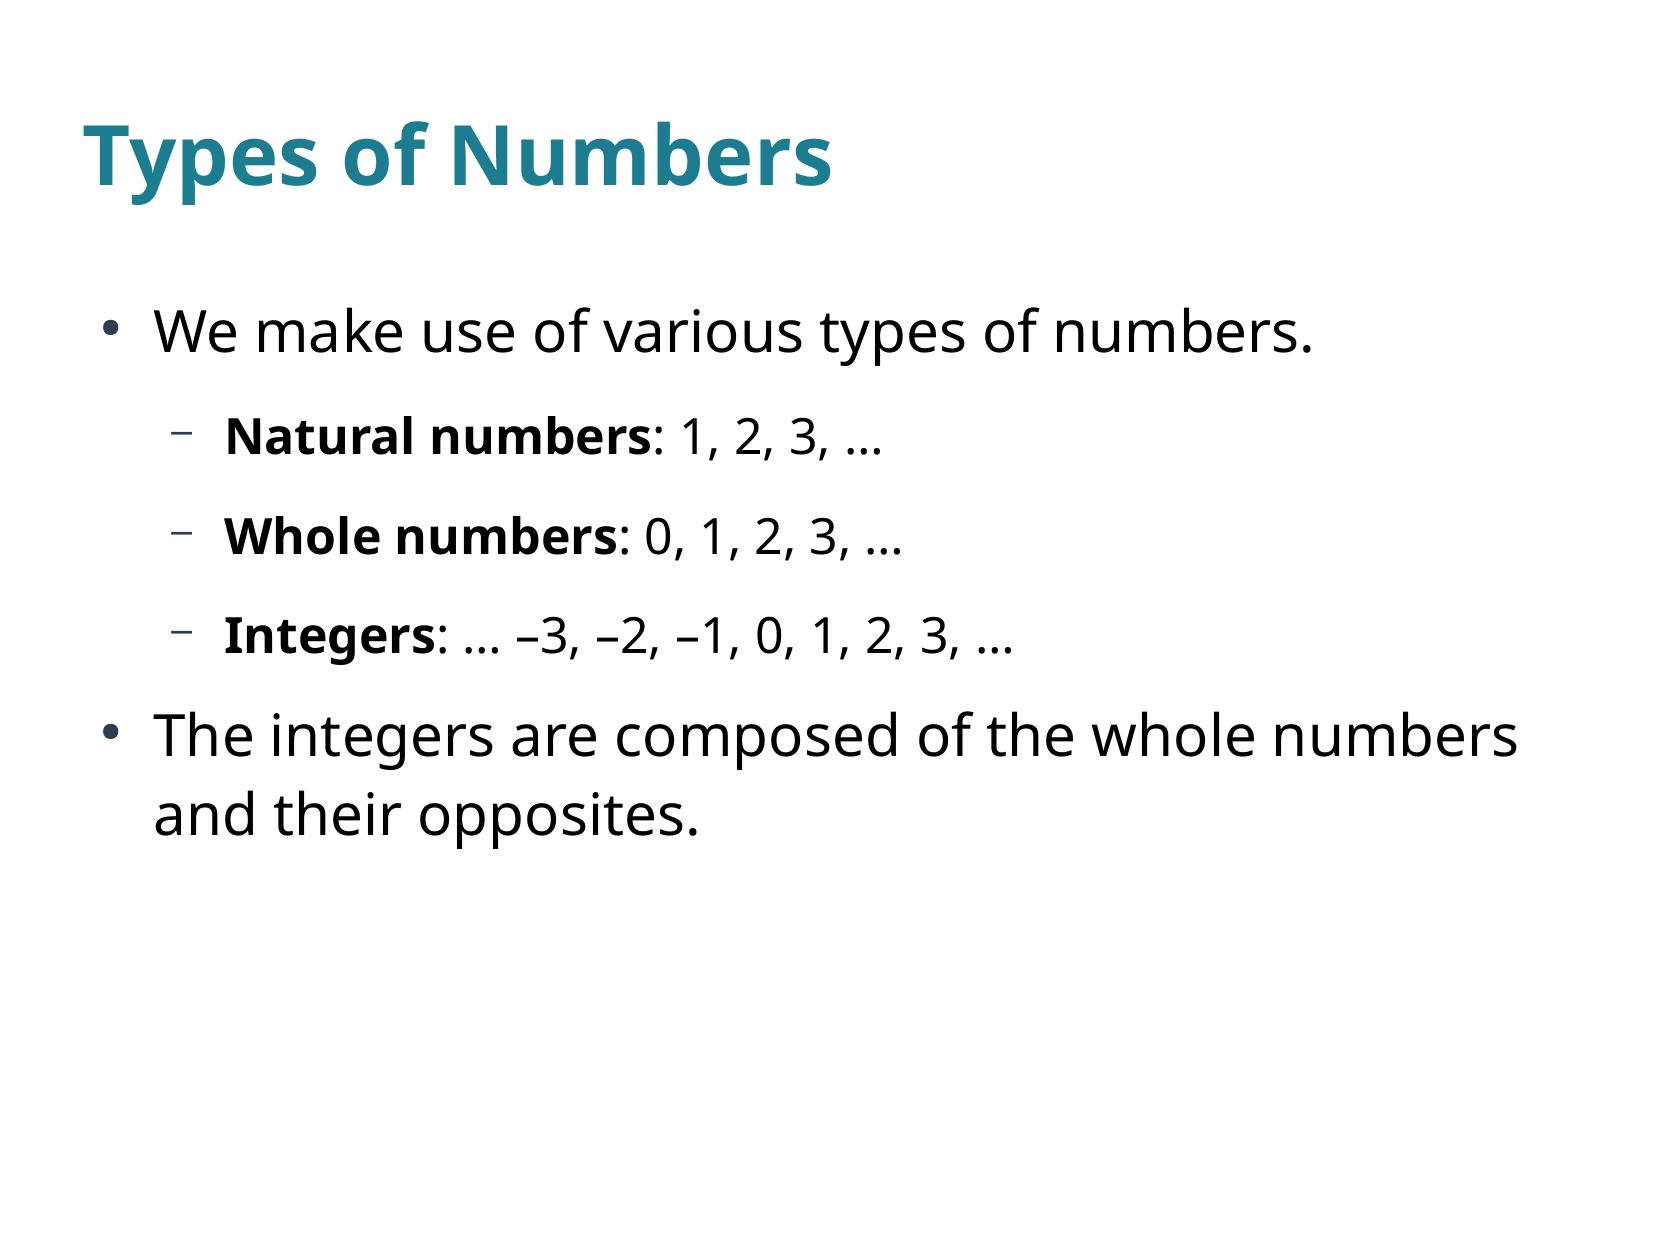

# Types of Numbers
We make use of various types of numbers.
Natural numbers: 1, 2, 3, …
Whole numbers: 0, 1, 2, 3, …
Integers: … –3, –2, –1, 0, 1, 2, 3, …
The integers are composed of the whole numbers and their opposites.